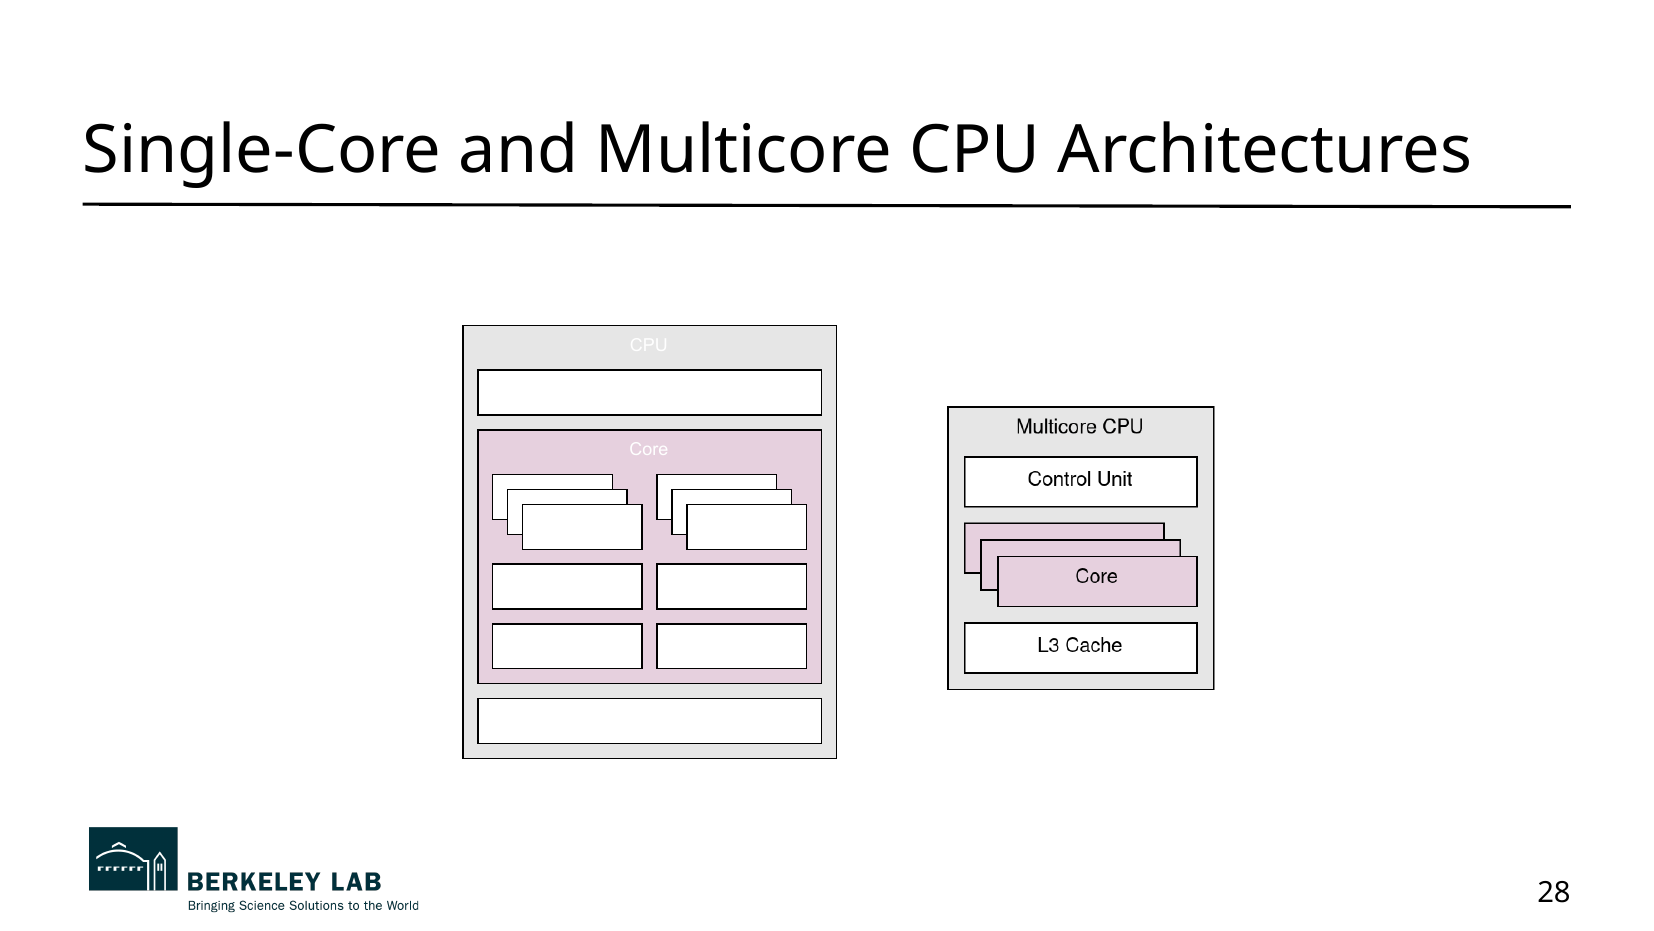

# Single-Core and Multicore CPU Architectures
28